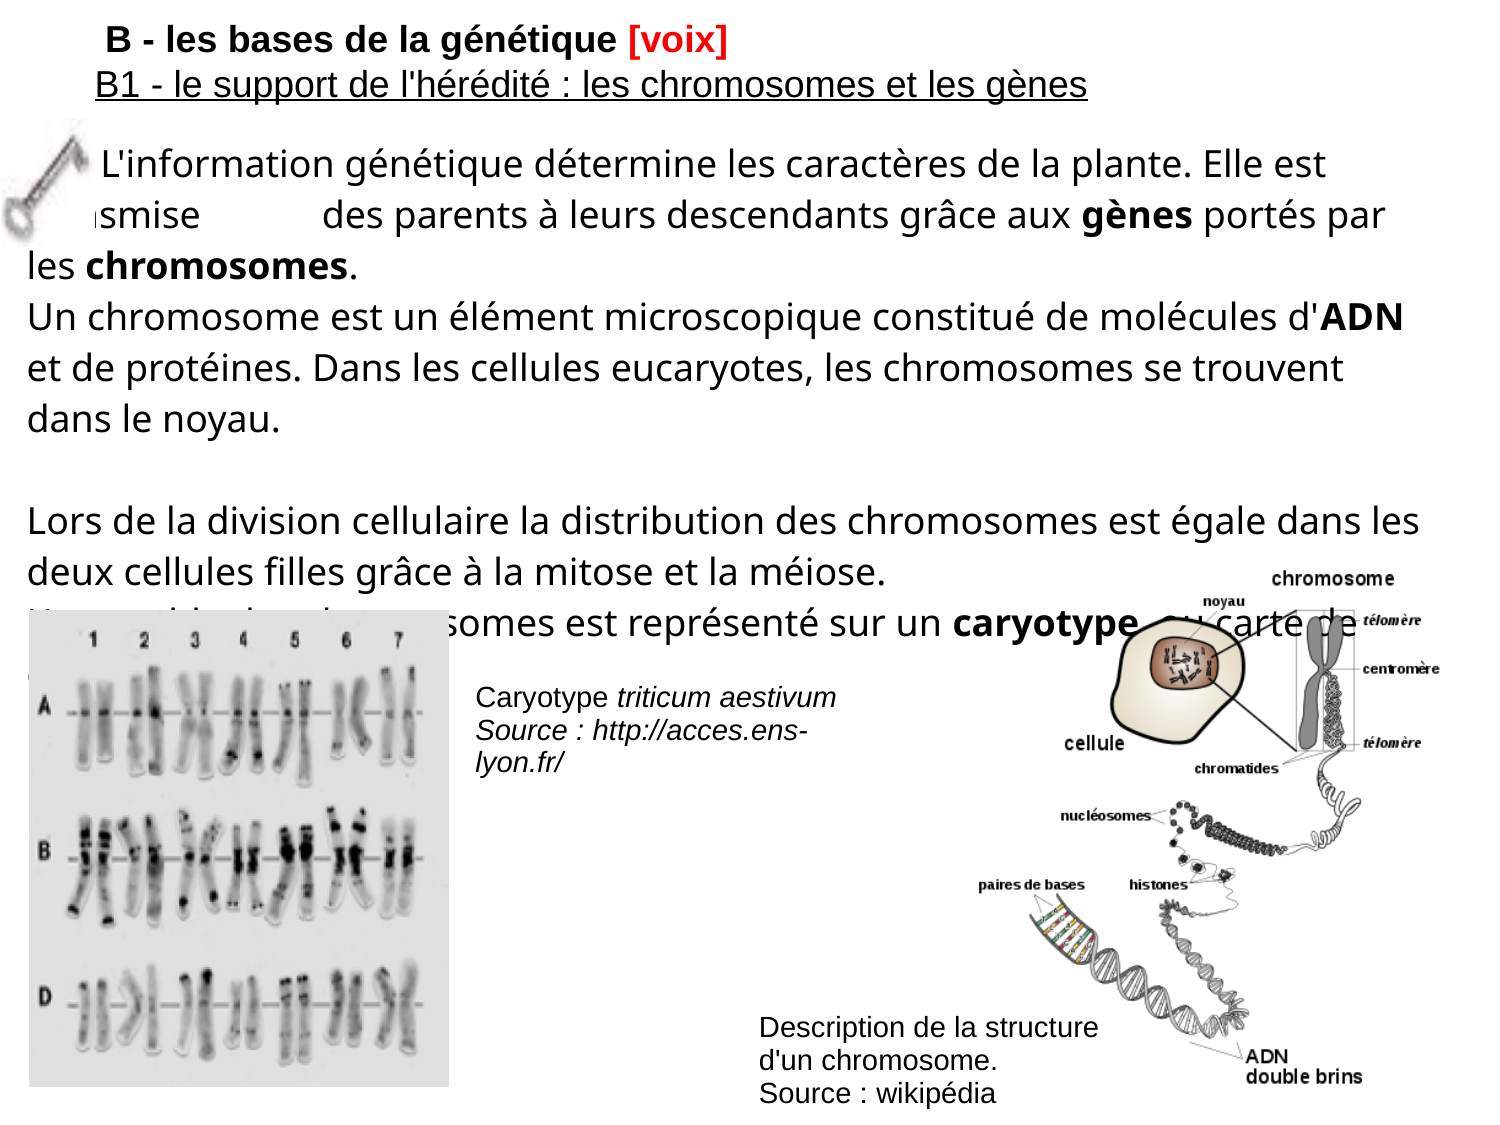

B - les bases de la génétique [voix]
B1 - le support de l'hérédité : les chromosomes et les gènes
	L'information génétique détermine les caractères de la plante. Elle est transmise 		des parents à leurs descendants grâce aux gènes portés par les chromosomes.
Un chromosome est un élément microscopique constitué de molécules d'ADN et de protéines. Dans les cellules eucaryotes, les chromosomes se trouvent dans le noyau.
Lors de la division cellulaire la distribution des chromosomes est égale dans les deux cellules filles grâce à la mitose et la méiose.
L'ensemble des chromosomes est représenté sur un caryotype, ou carte de chromosomes.
#
Caryotype triticum aestivum
Source : http://acces.ens-lyon.fr/
Description de la structure d'un chromosome.
Source : wikipédia